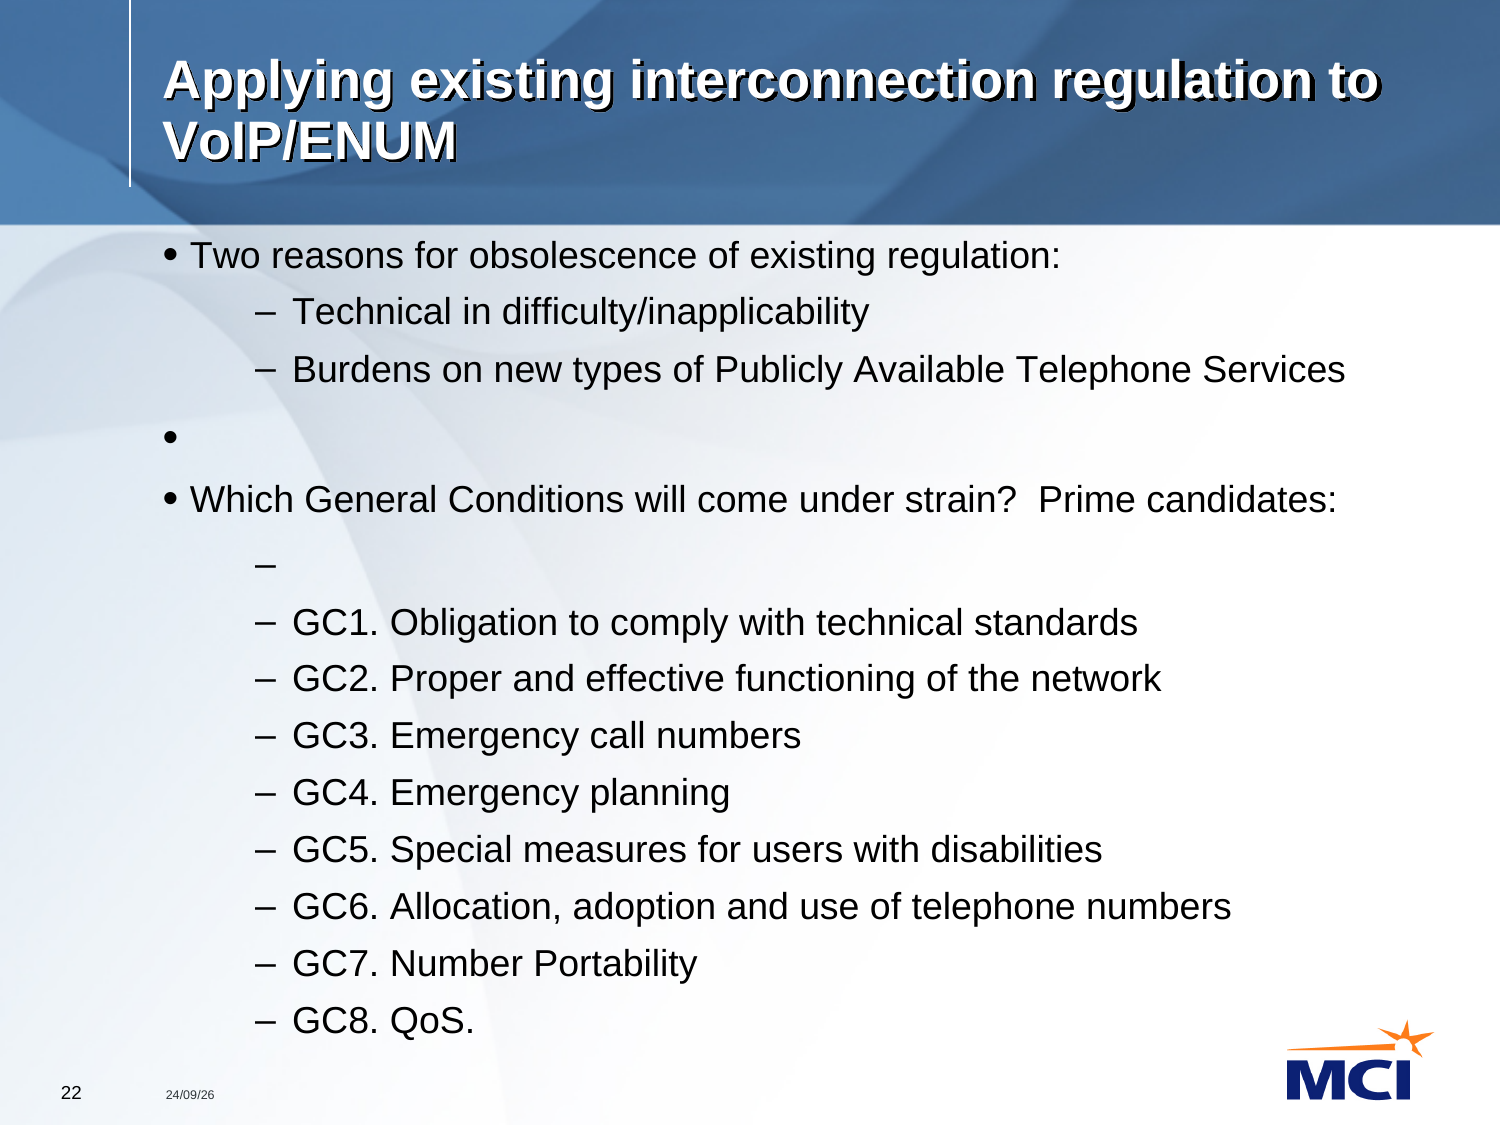

# Applying existing interconnection regulation to VoIP/ENUM
Two reasons for obsolescence of existing regulation:
Technical in difficulty/inapplicability
Burdens on new types of Publicly Available Telephone Services
Which General Conditions will come under strain? Prime candidates:
GC1. Obligation to comply with technical standards
GC2. Proper and effective functioning of the network
GC3. Emergency call numbers
GC4. Emergency planning
GC5. Special measures for users with disabilities
GC6. Allocation, adoption and use of telephone numbers
GC7. Number Portability
GC8. QoS.